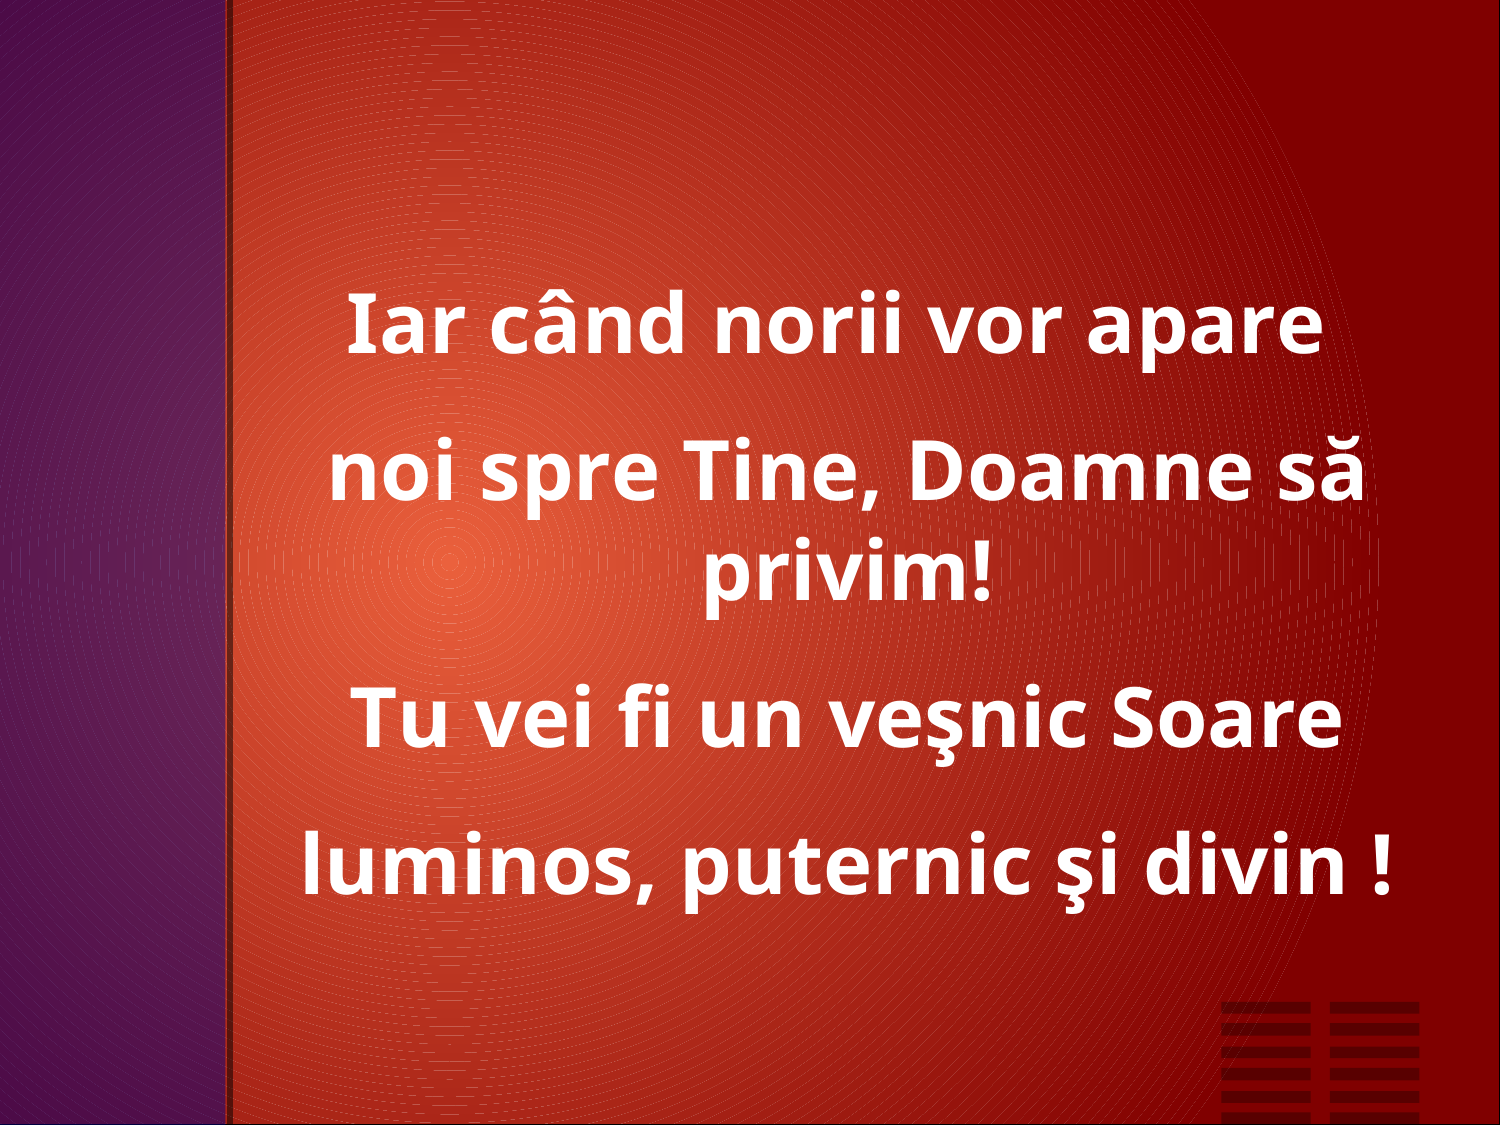

Iar când norii vor apare
noi spre Tine, Doamne să privim!
Tu vei fi un veşnic Soare
luminos, puternic şi divin !